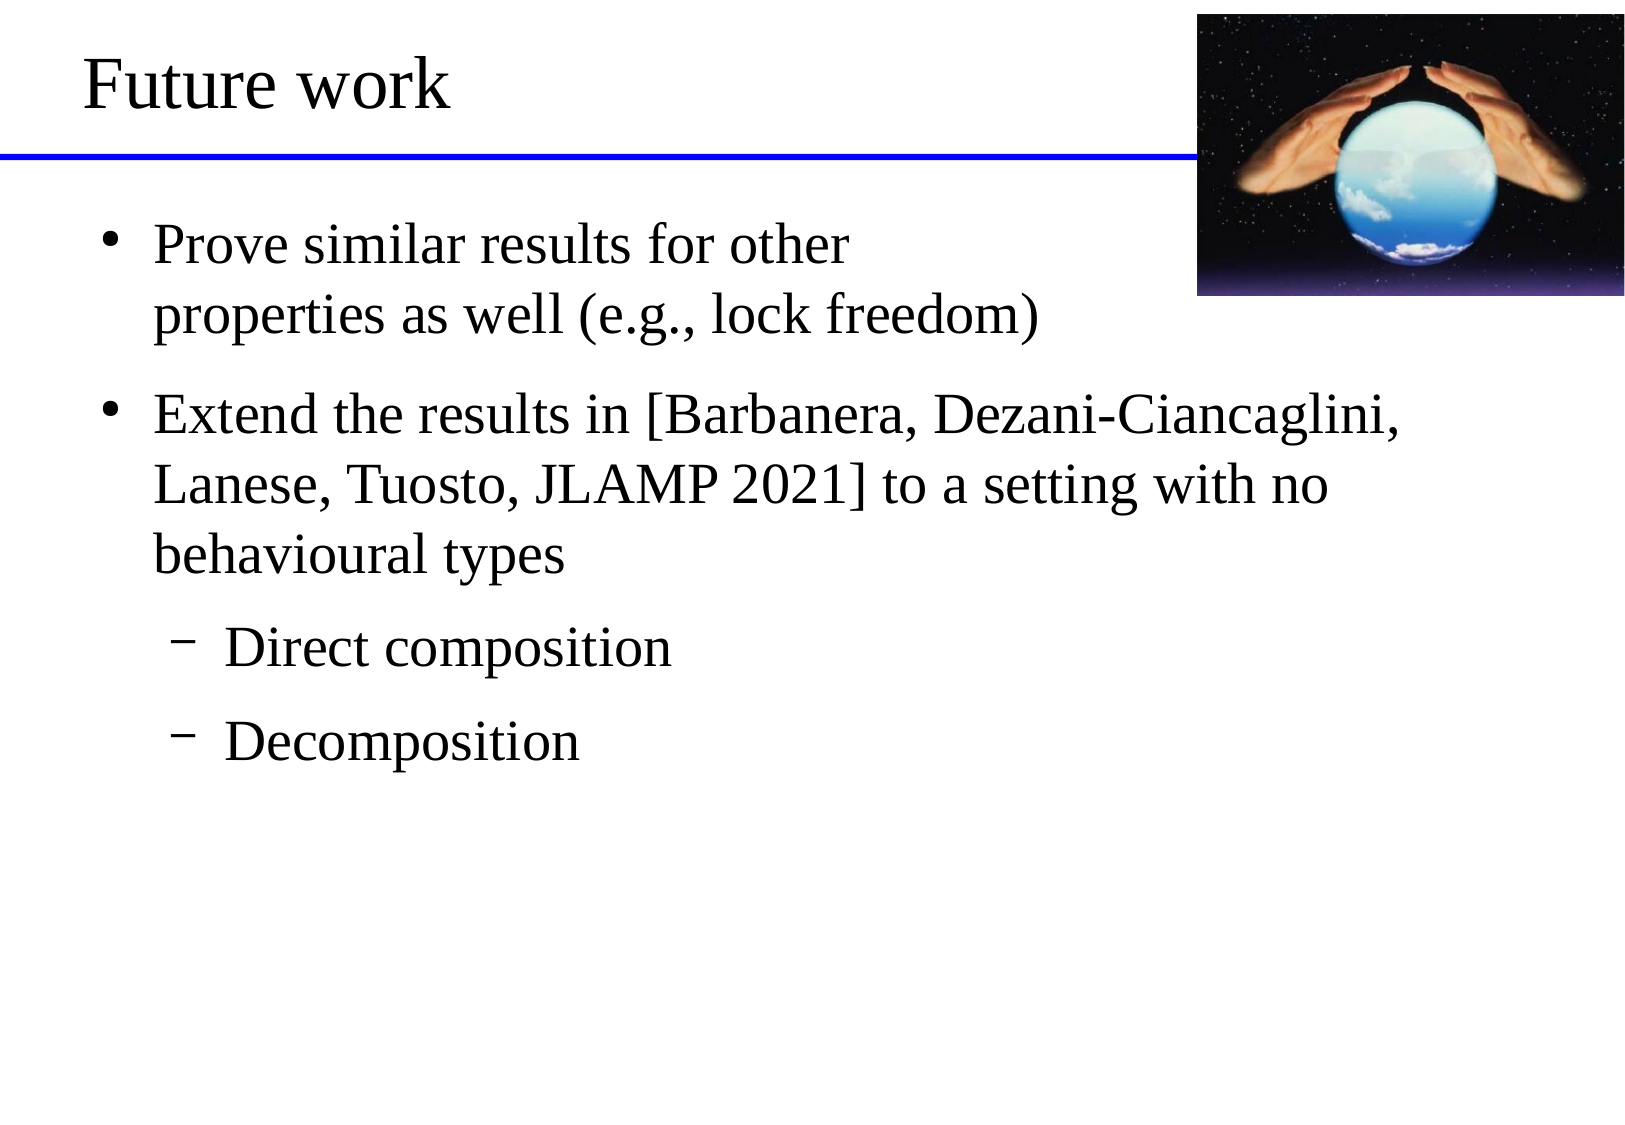

# Future work
Prove similar results for other
properties as well (e.g., lock freedom)
Extend the results in [Barbanera, Dezani-Ciancaglini, Lanese, Tuosto, JLAMP 2021] to a setting with no behavioural types
Direct composition
Decomposition